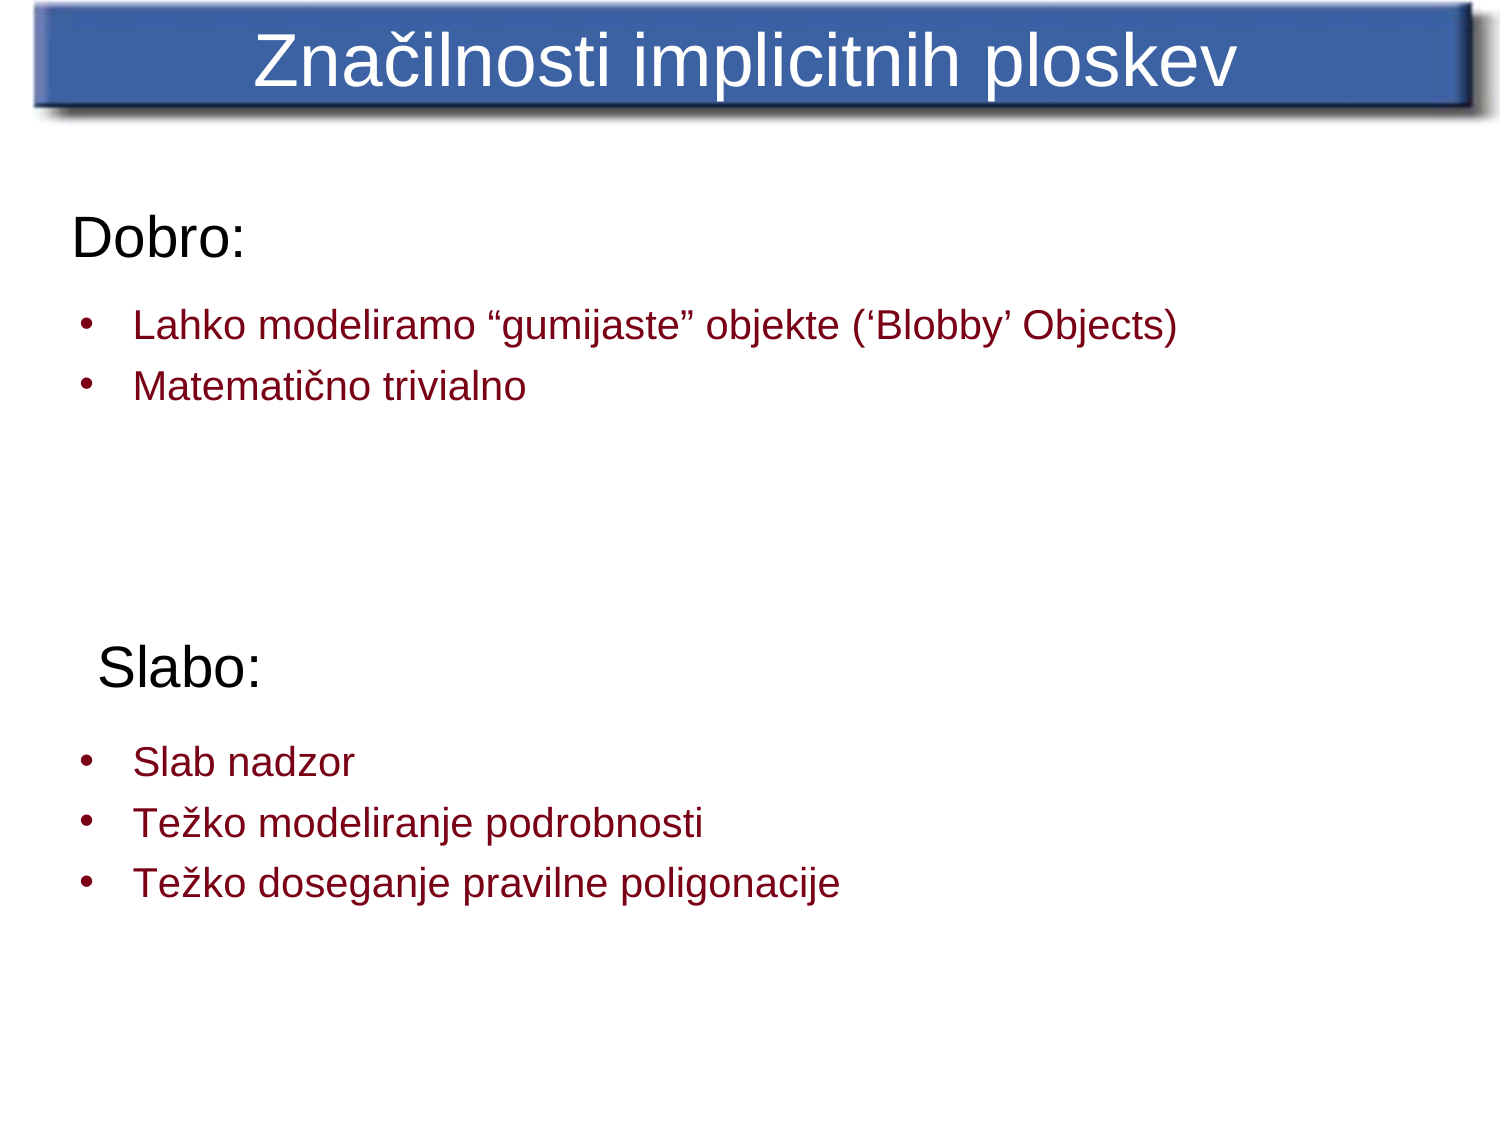

# Značilnosti implicitnih ploskev
Dobro:
Lahko modeliramo “gumijaste” objekte (‘Blobby’ Objects)
Matematično trivialno
Slabo:
Slab nadzor
Težko modeliranje podrobnosti
Težko doseganje pravilne poligonacije